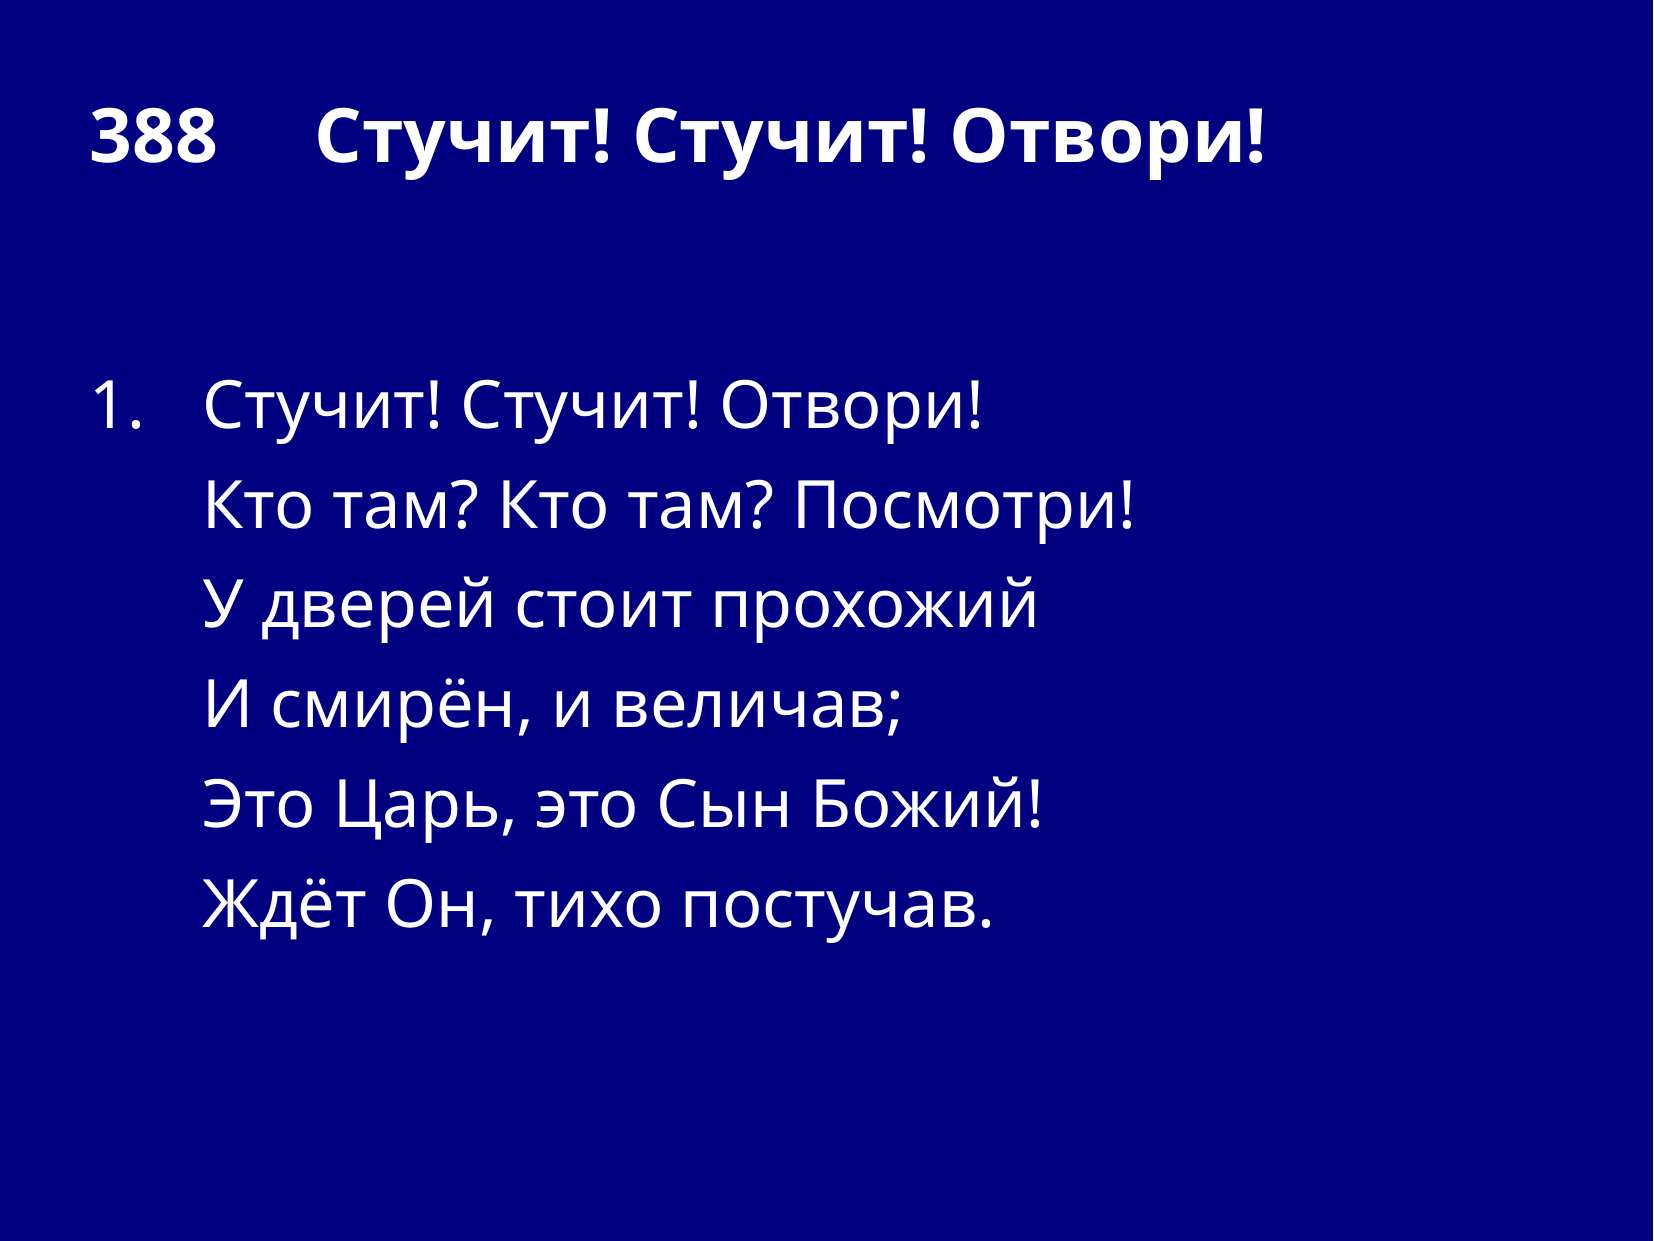

388	Стучит! Стучит! Отвори!
1.	Стучит! Стучит! Отвори!
	Кто там? Кто там? Посмотри!
	У дверей стоит прохожий
	И смирён, и величав;
	Это Царь, это Сын Божий!
	Ждёт Он, тихо постучав.